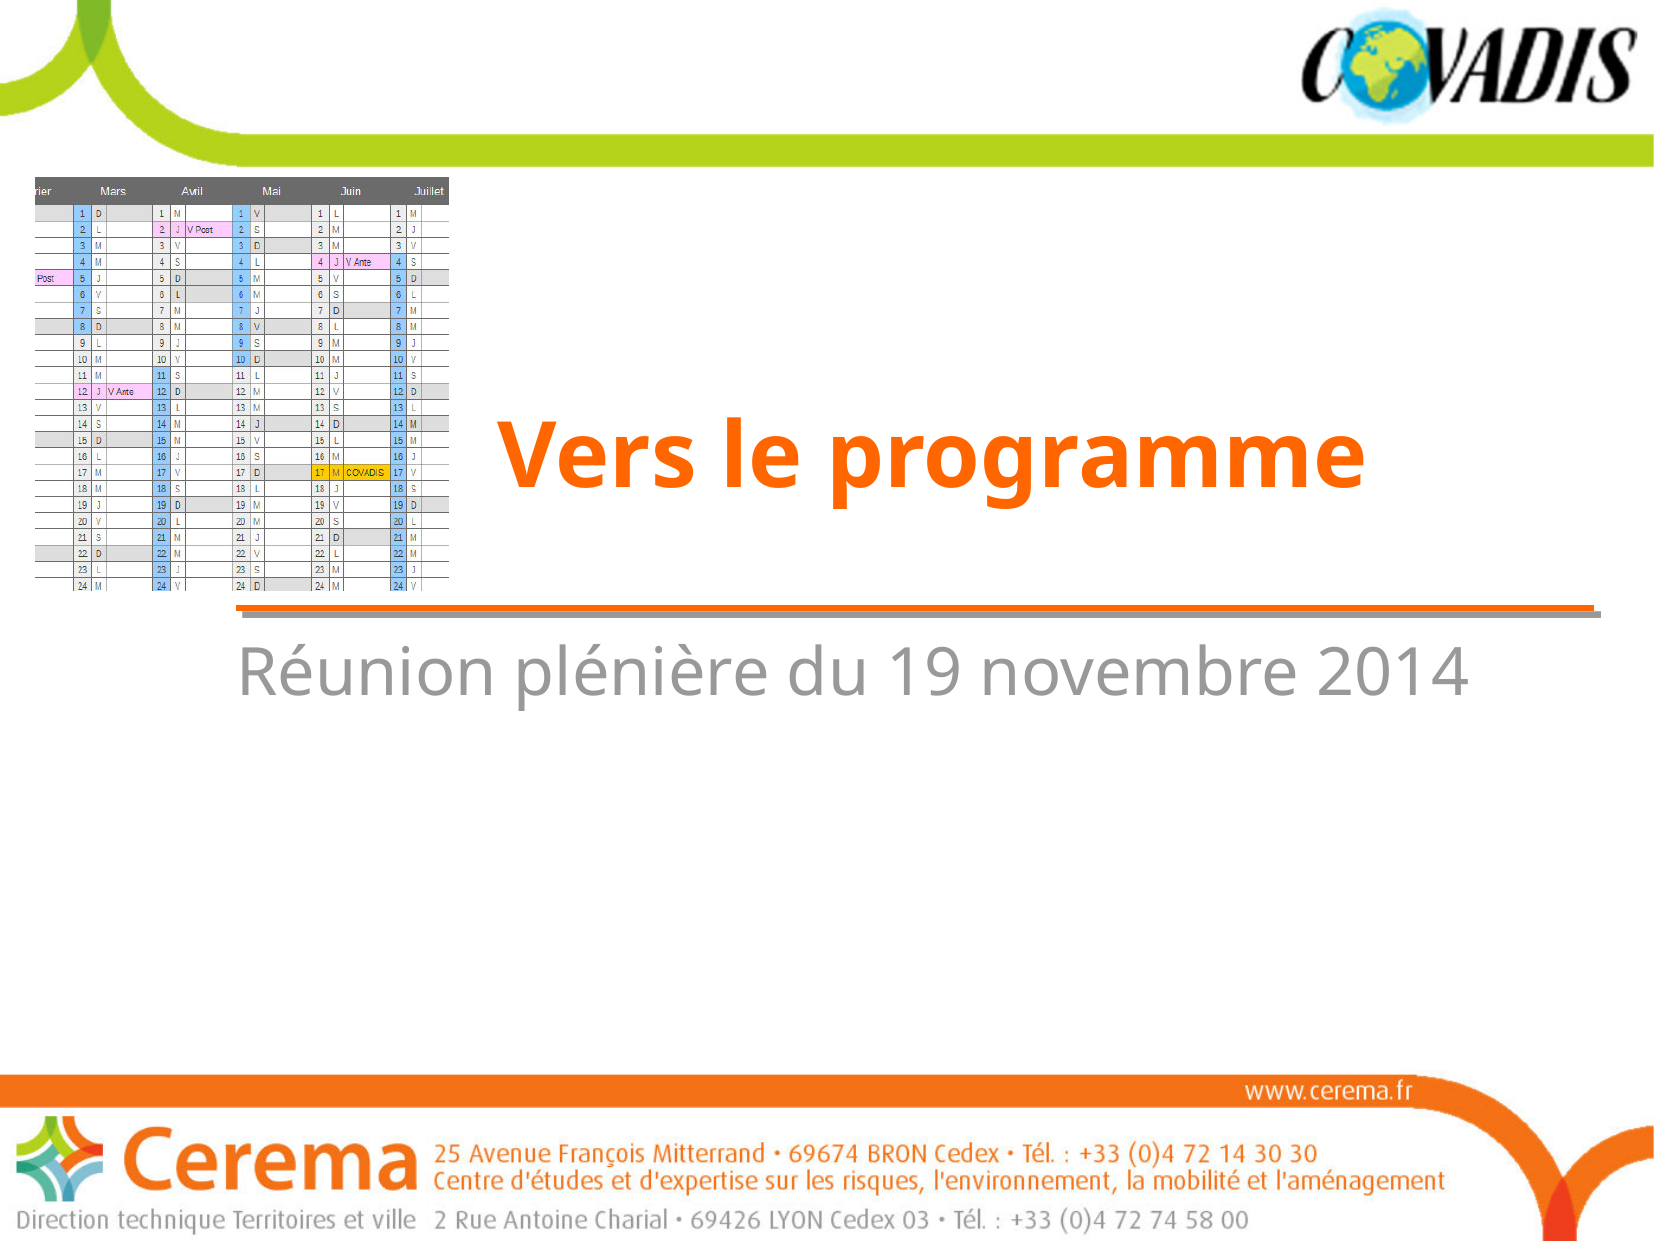

# Vers le programme 2015
Réunion plénière du 19 novembre 2014